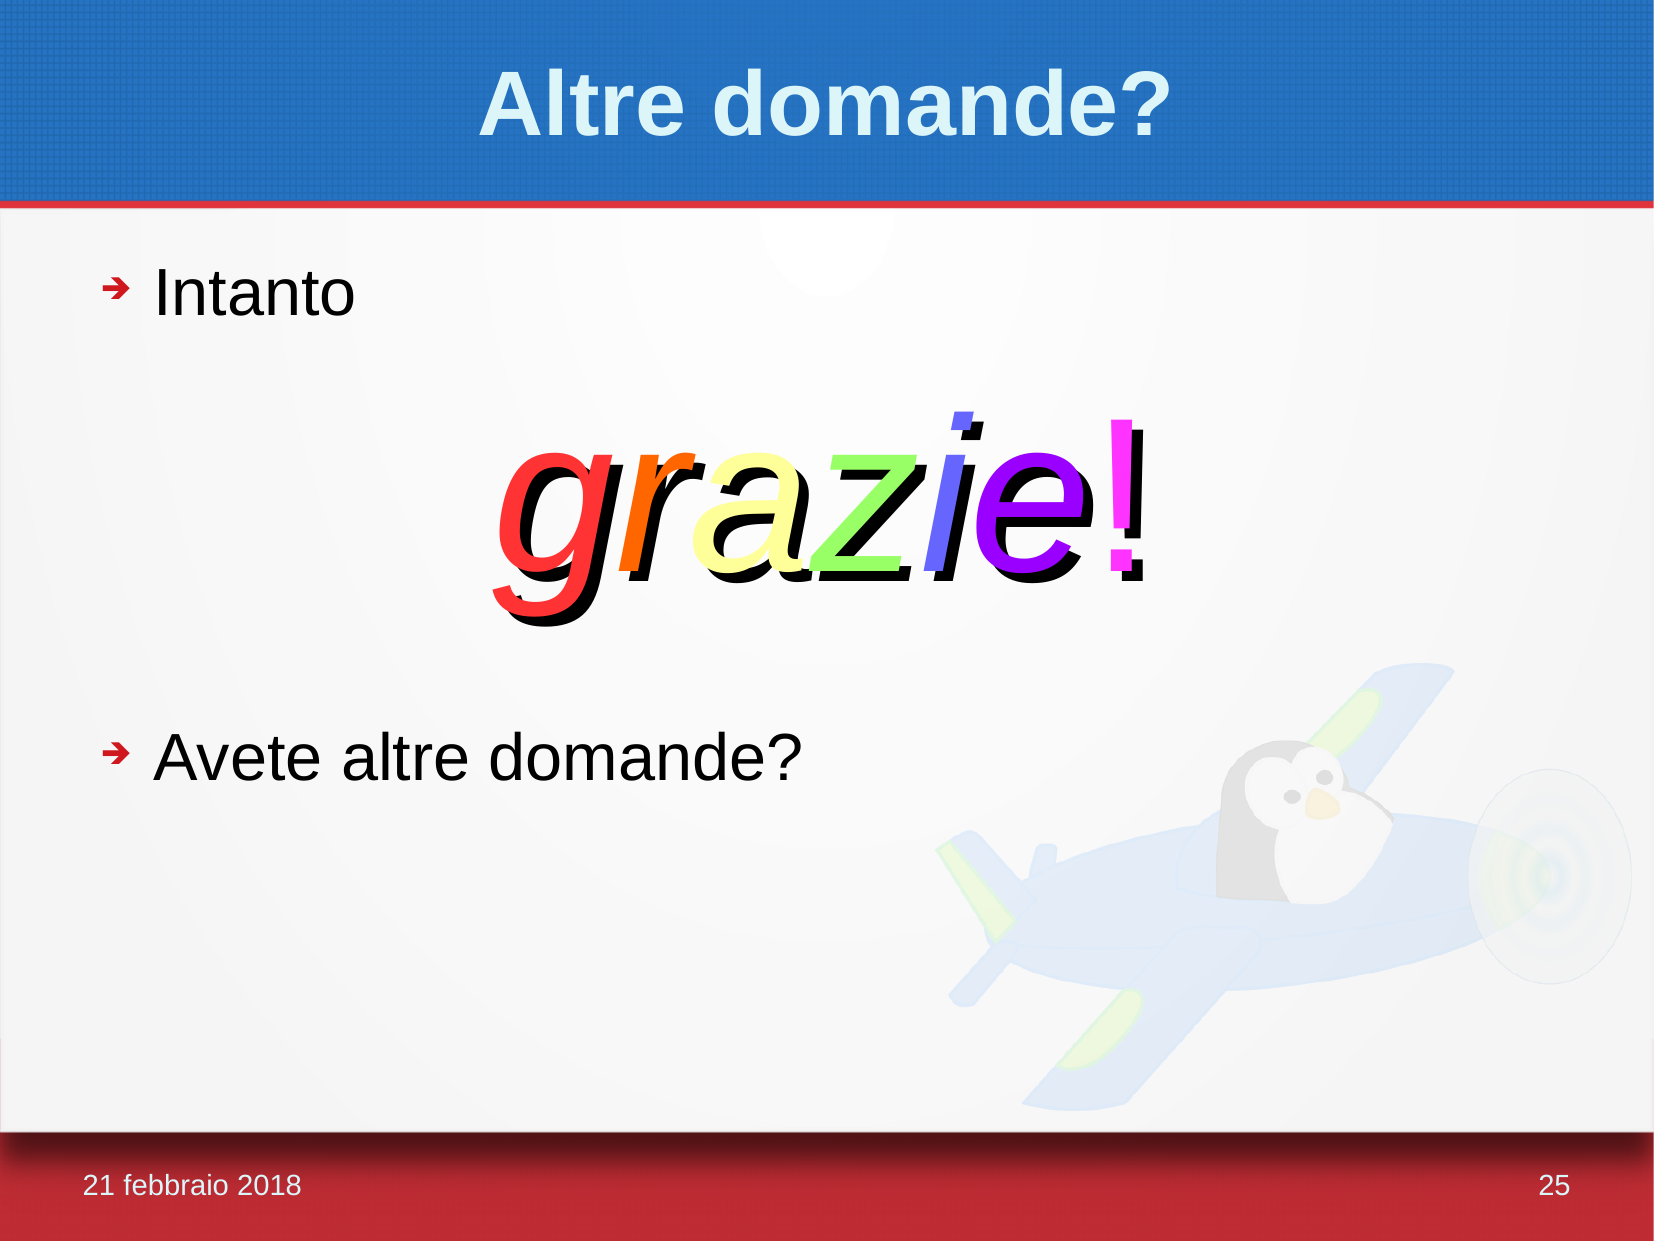

# Altre domande?
Intanto
Avete altre domande?
grazie!
21 febbraio 2018
25